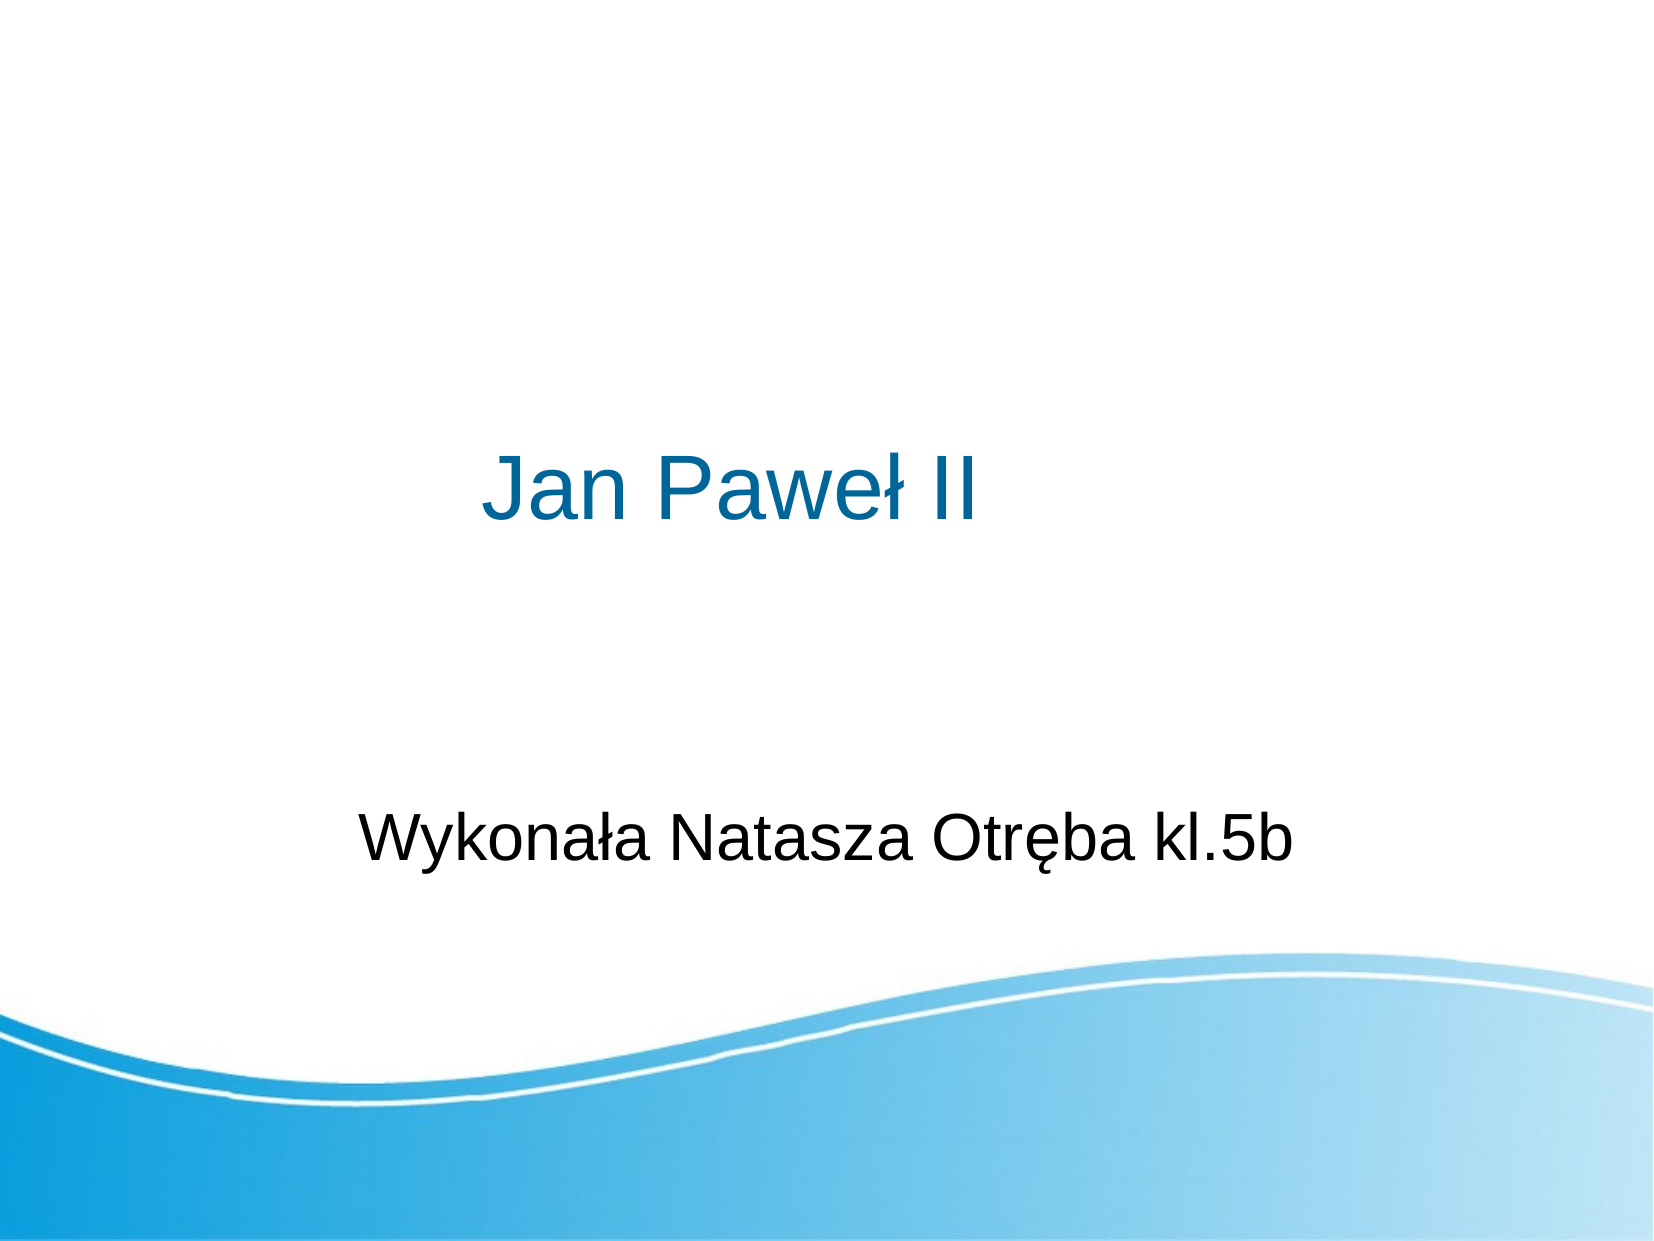

# Jan Paweł II
Wykonała Natasza Otręba kl.5b